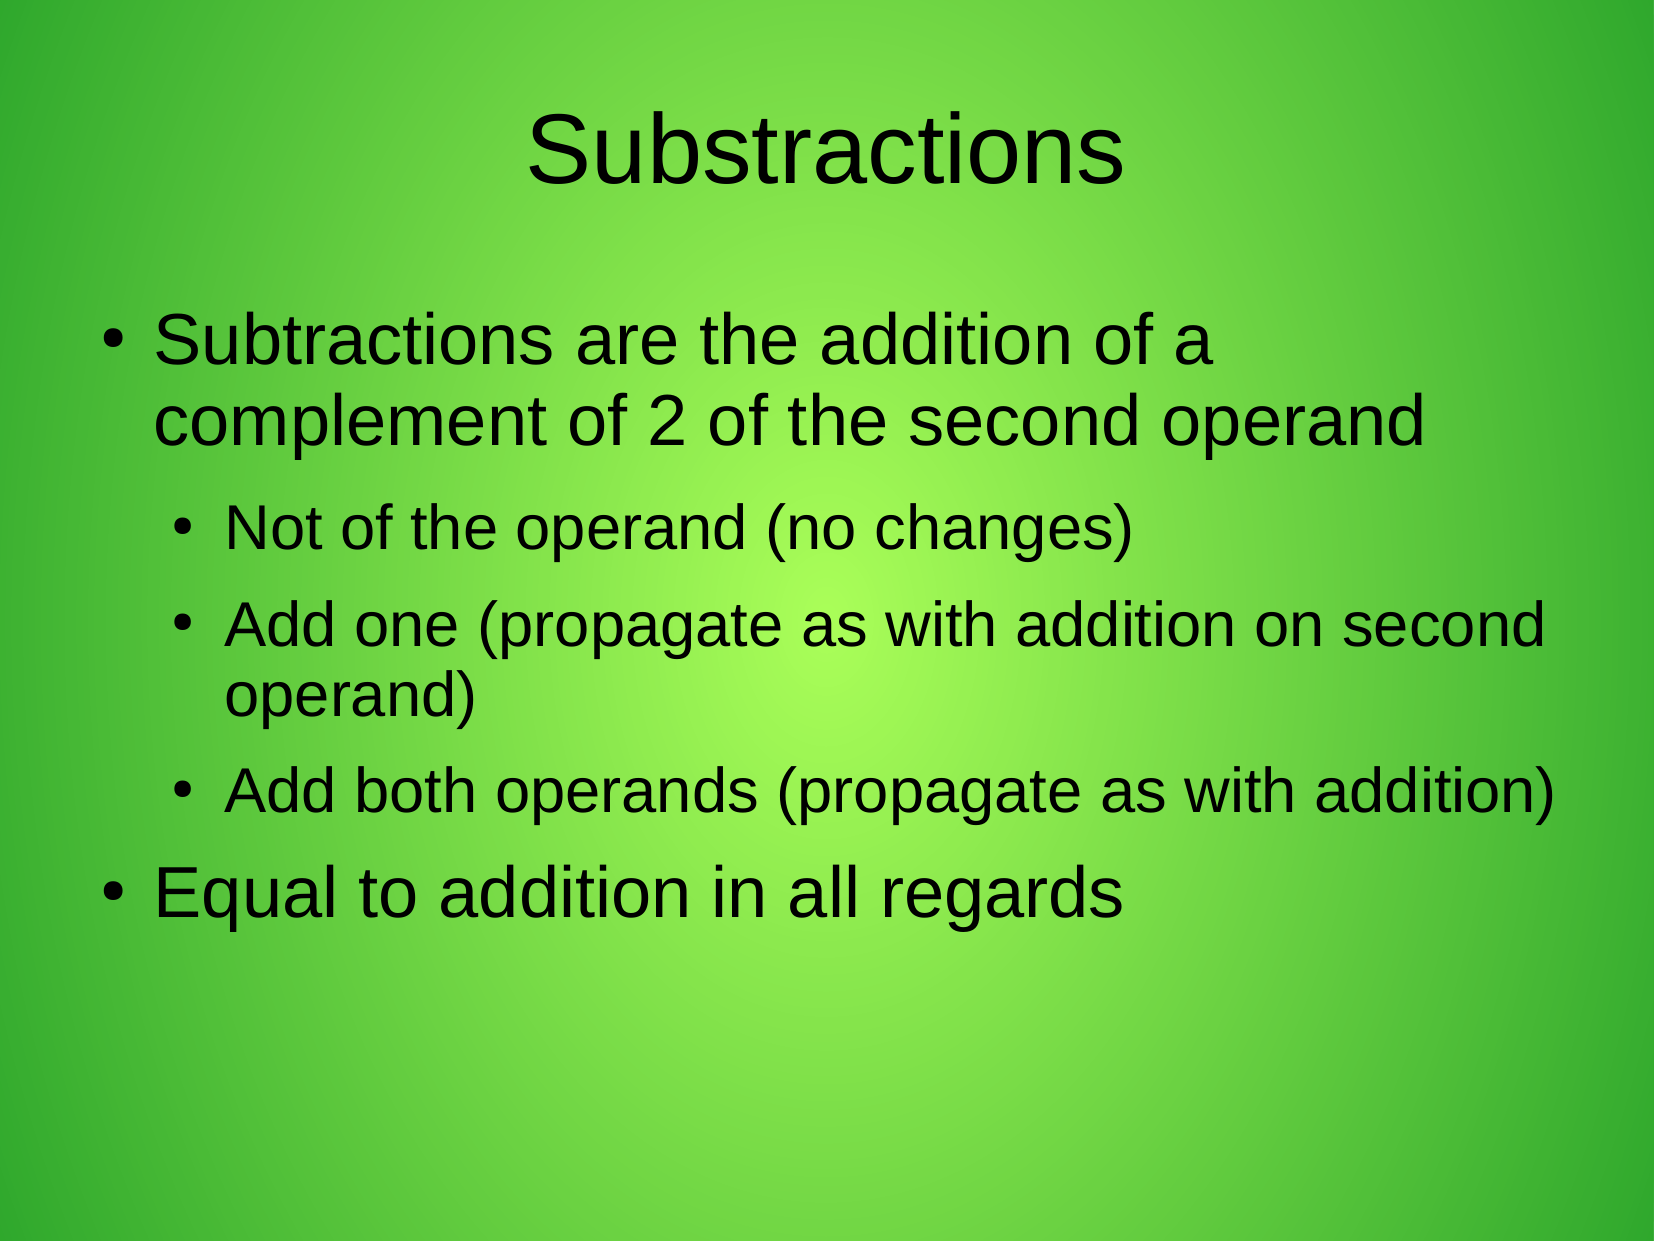

# Substractions
Subtractions are the addition of a complement of 2 of the second operand
Not of the operand (no changes)
Add one (propagate as with addition on second operand)
Add both operands (propagate as with addition)
Equal to addition in all regards